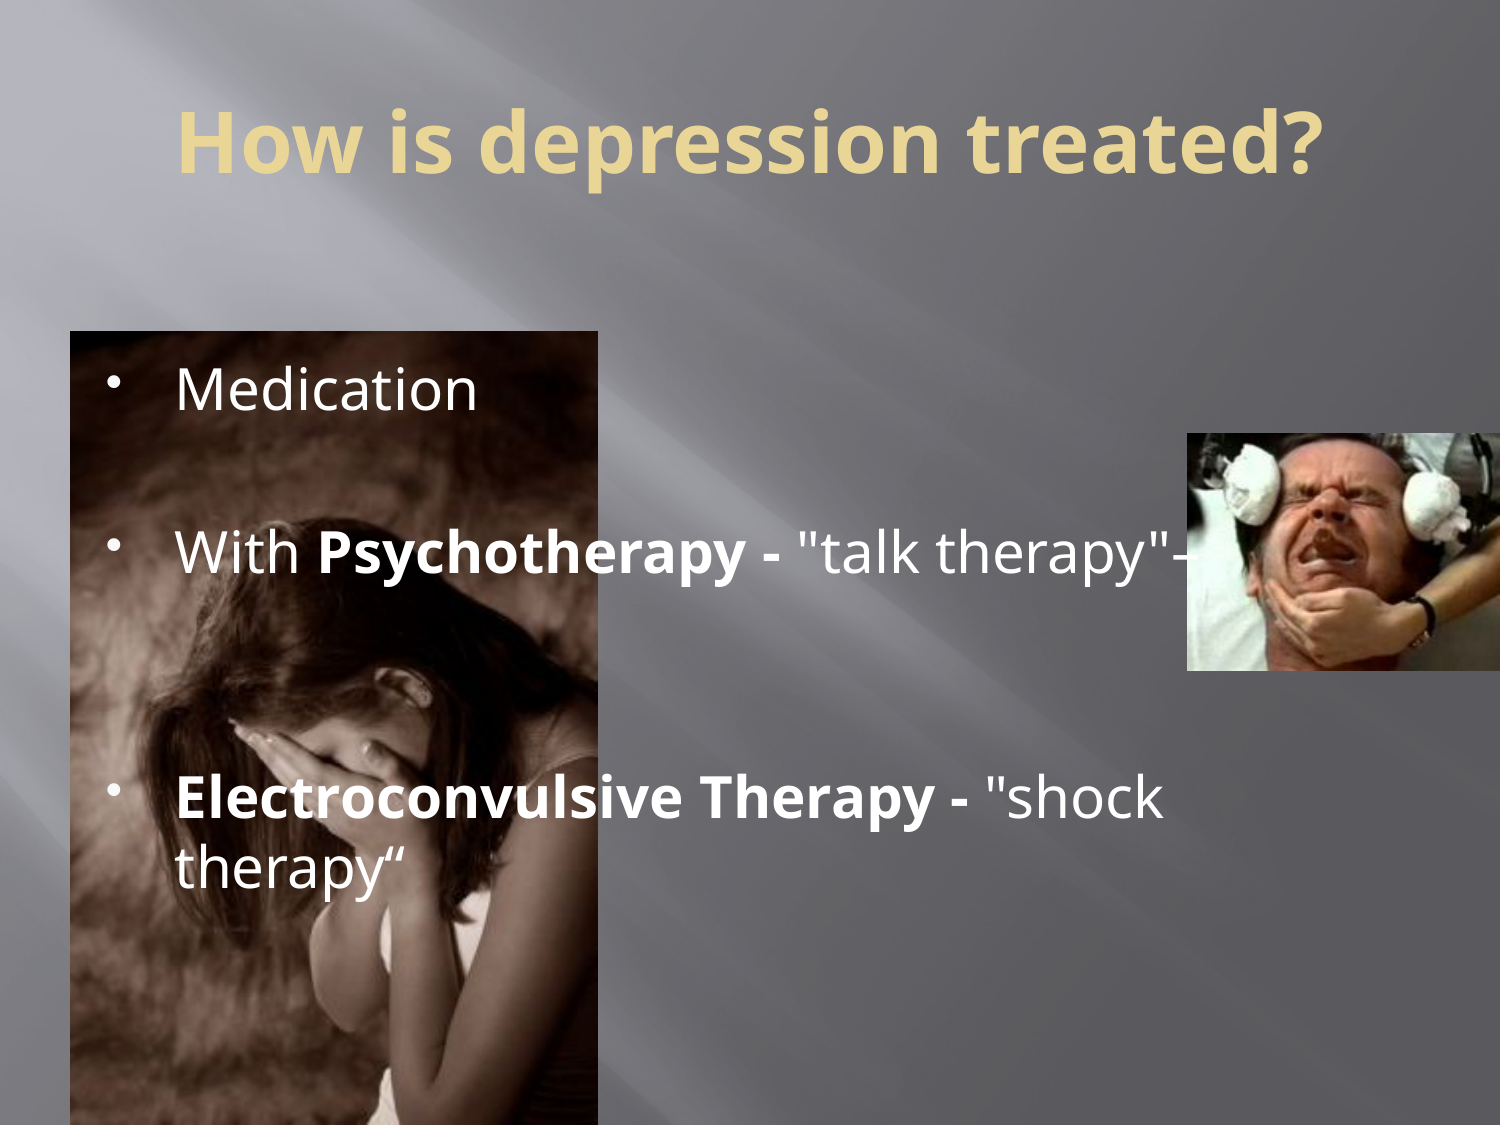

# How is depression treated?
Medication
With Psychotherapy - "talk therapy"–
Electroconvulsive Therapy - "shock therapy“